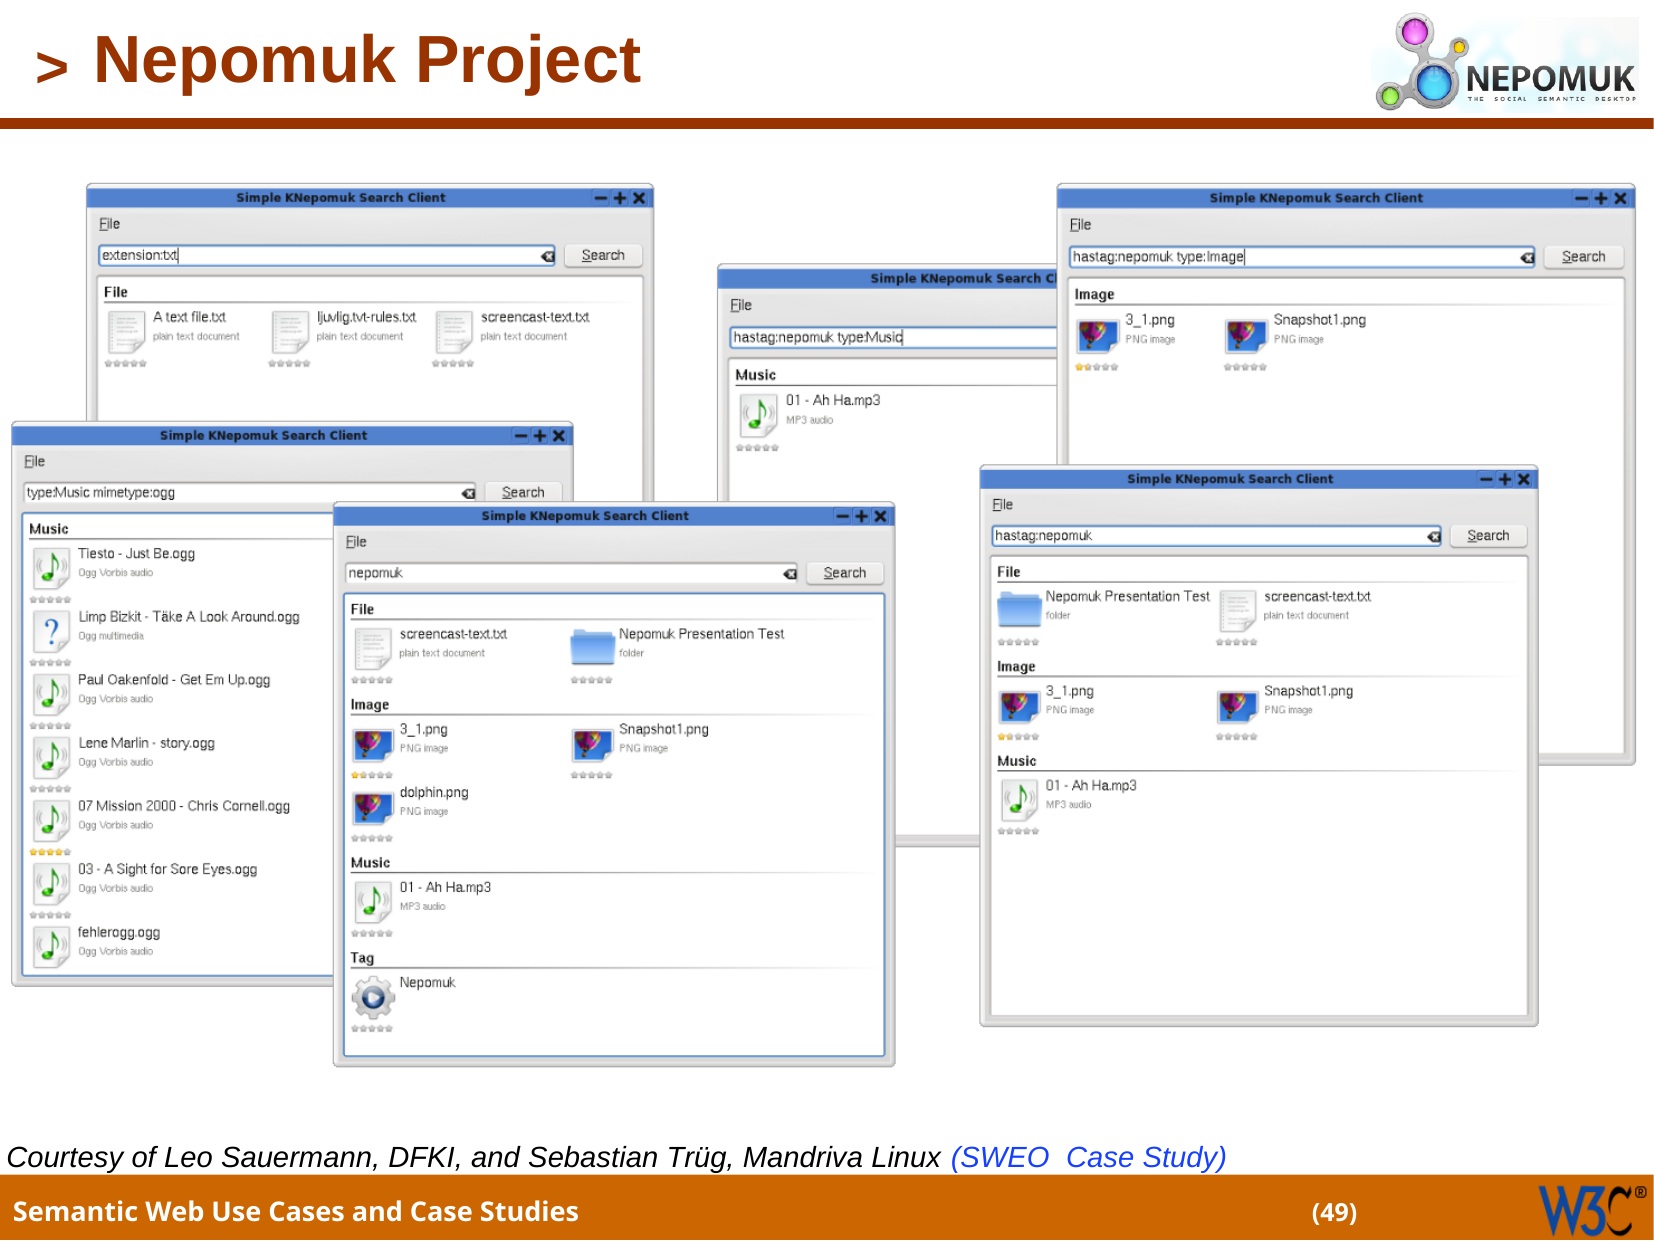

# Nepomuk Project
Courtesy of Leo Sauermann, DFKI, and Sebastian Trüg, Mandriva Linux (SWEO Case Study)